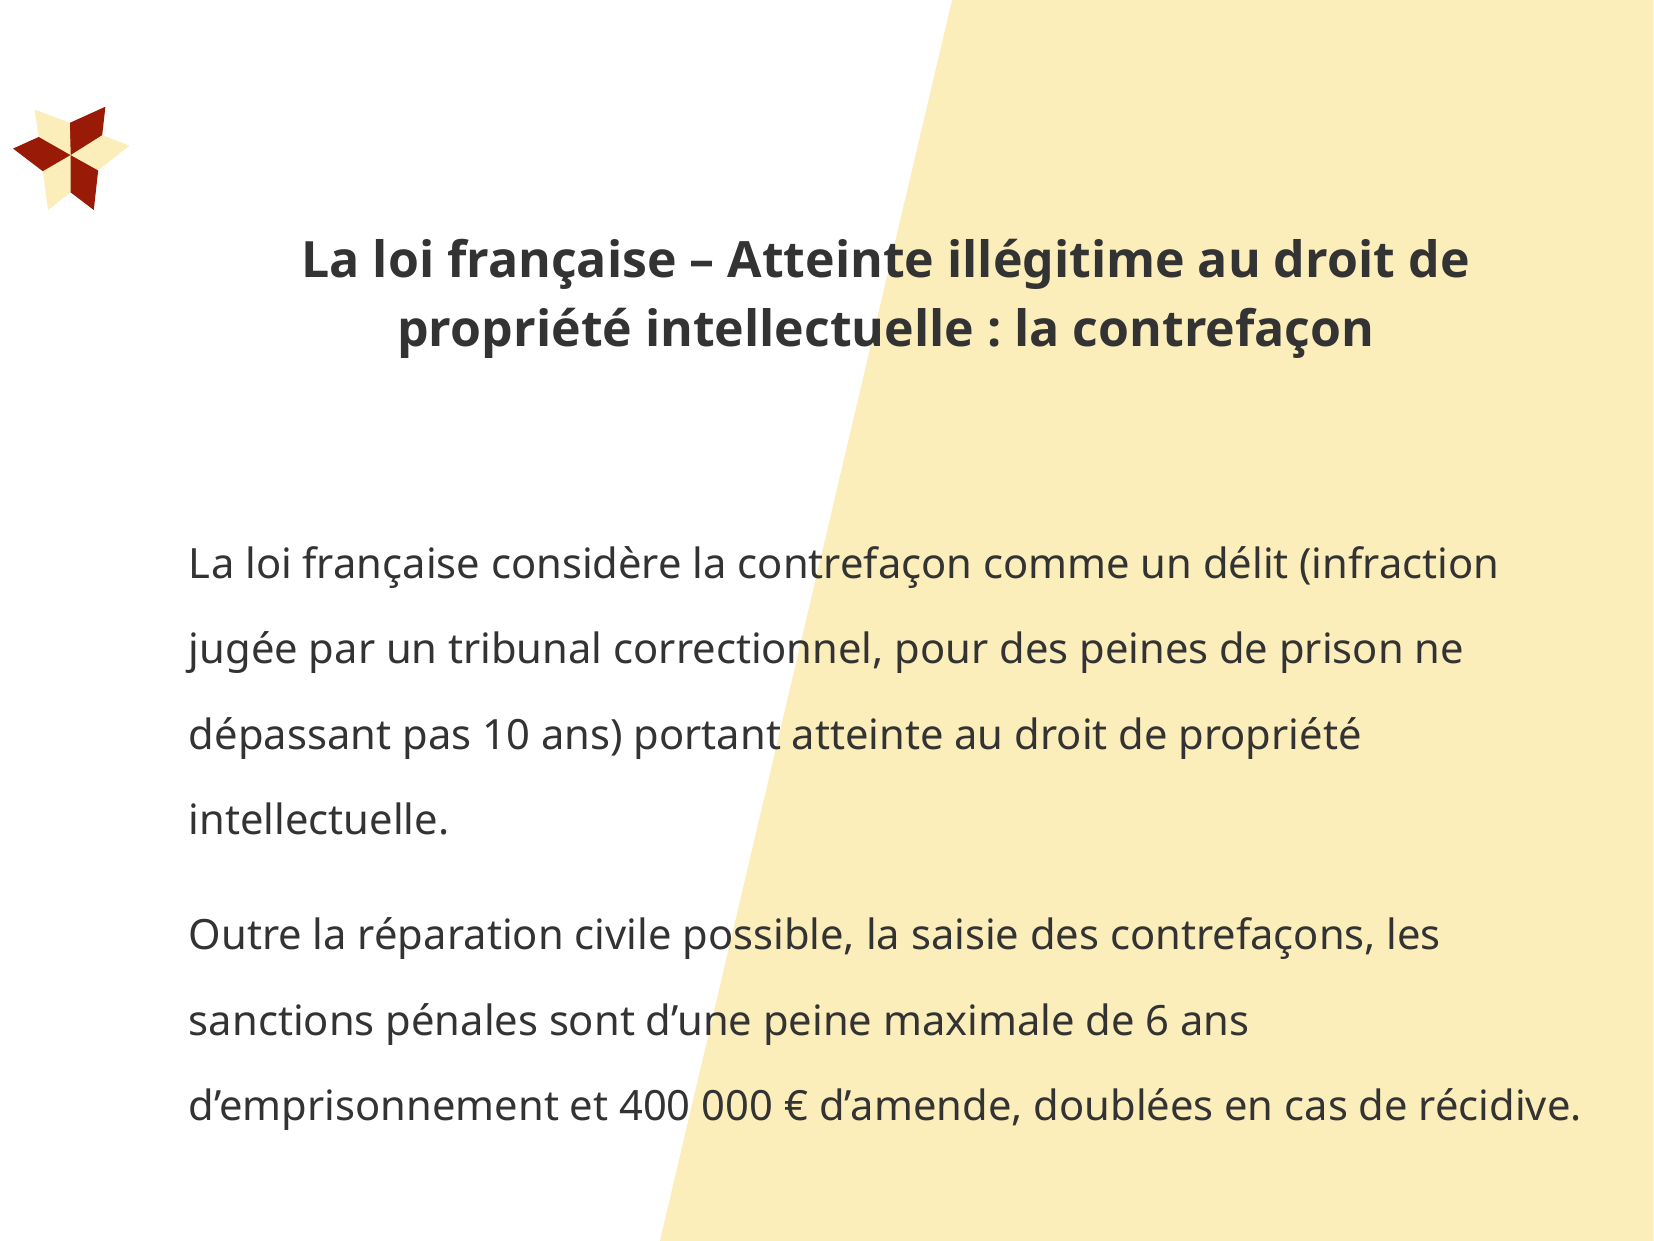

# La loi française – Atteinte illégitime au droit de propriété intellectuelle : la contrefaçon
La loi française considère la contrefaçon comme un délit (infraction jugée par un tribunal correctionnel, pour des peines de prison ne dépassant pas 10 ans) portant atteinte au droit de propriété intellectuelle.
Outre la réparation civile possible, la saisie des contrefaçons, les sanctions pénales sont d’une peine maximale de 6 ans d’emprisonnement et 400 000 € d’amende, doublées en cas de récidive.